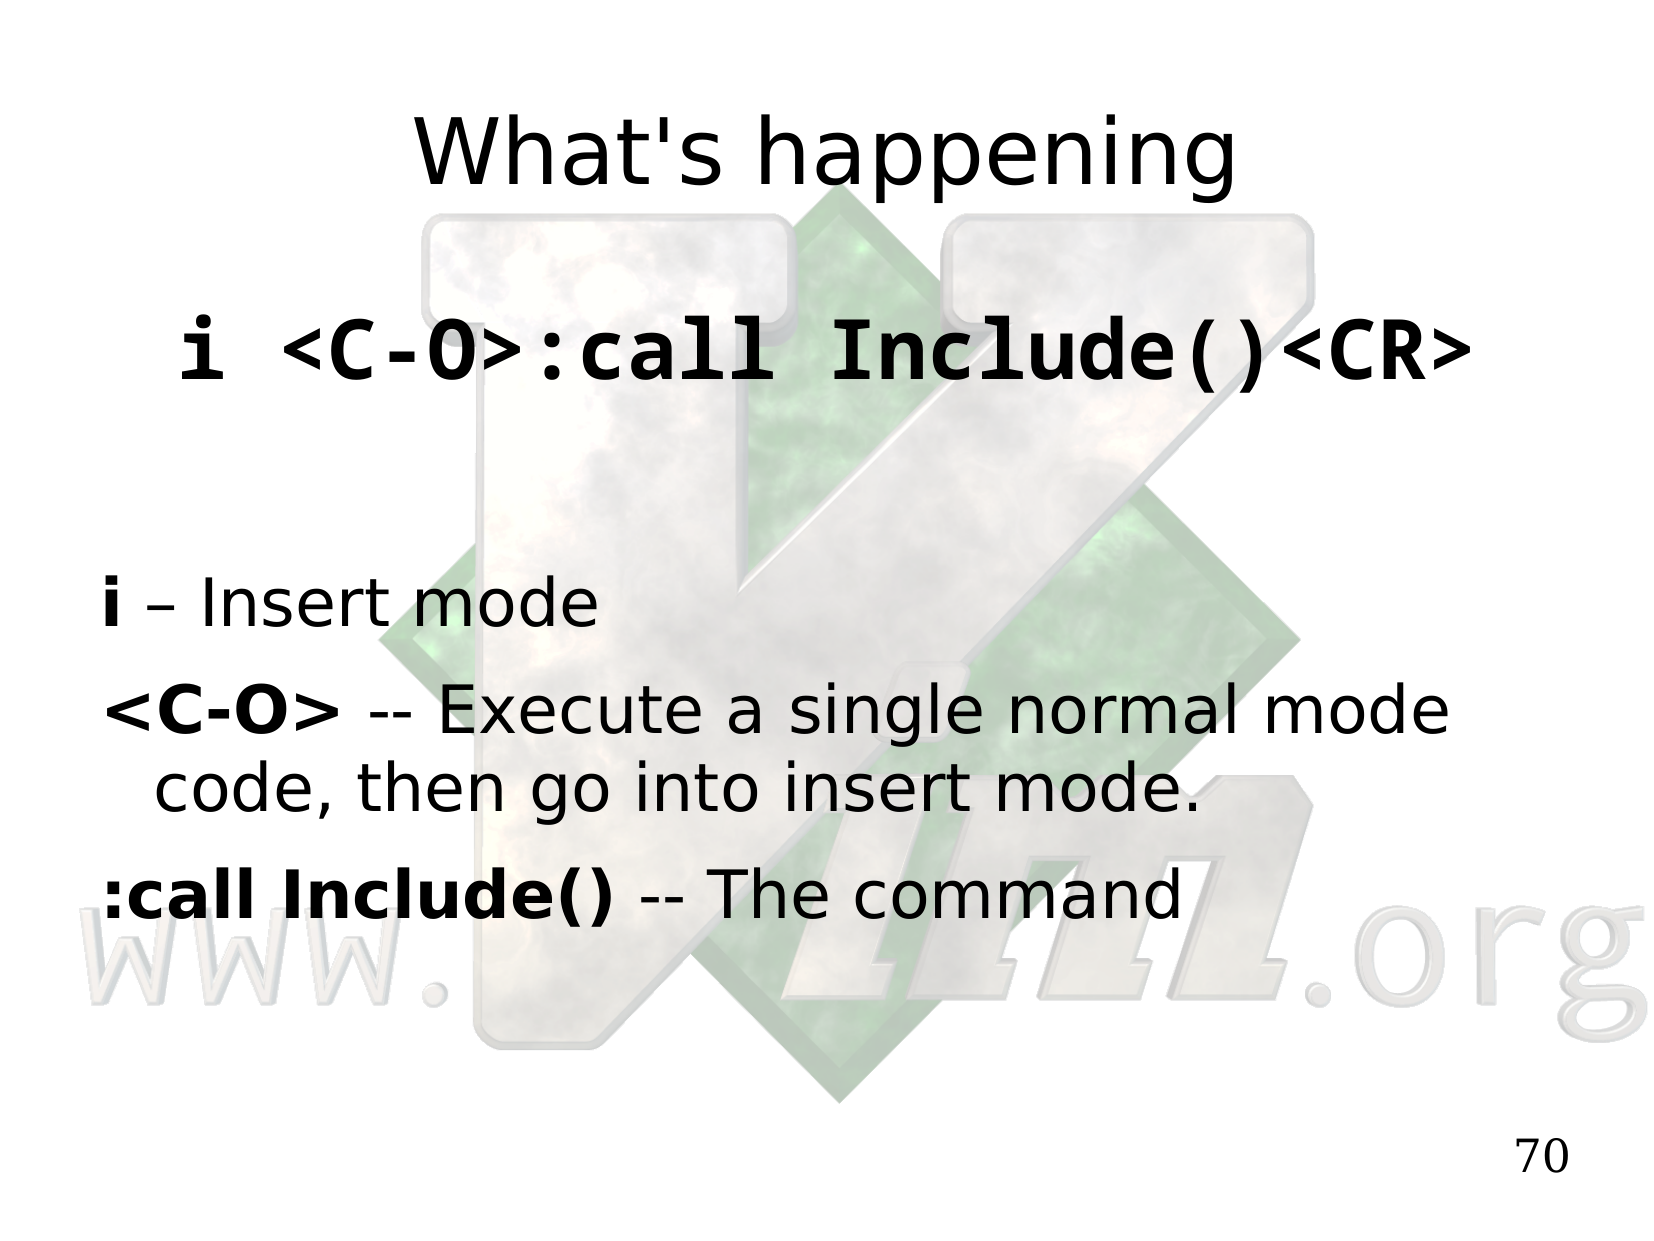

# What's happening
i <C-O>:call Include()<CR>
i – Insert mode
<C-O> -- Execute a single normal mode code, then go into insert mode.
:call Include() -- The command
70